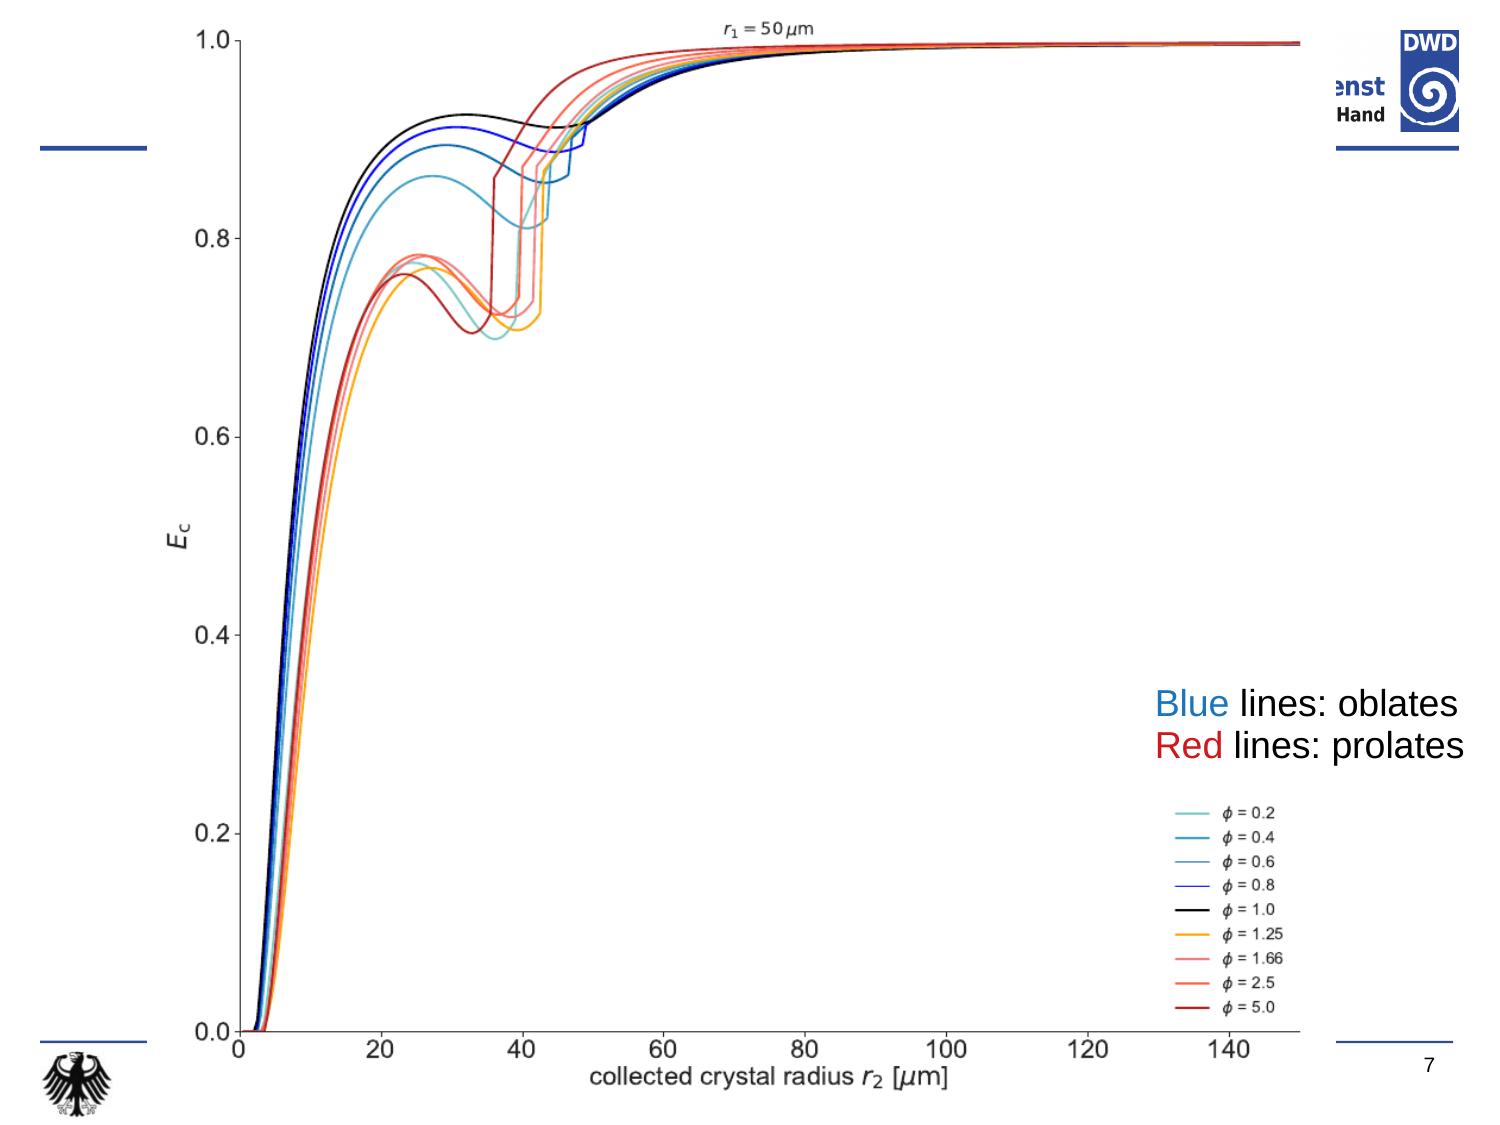

Blue lines: oblates
Red lines: prolates
7